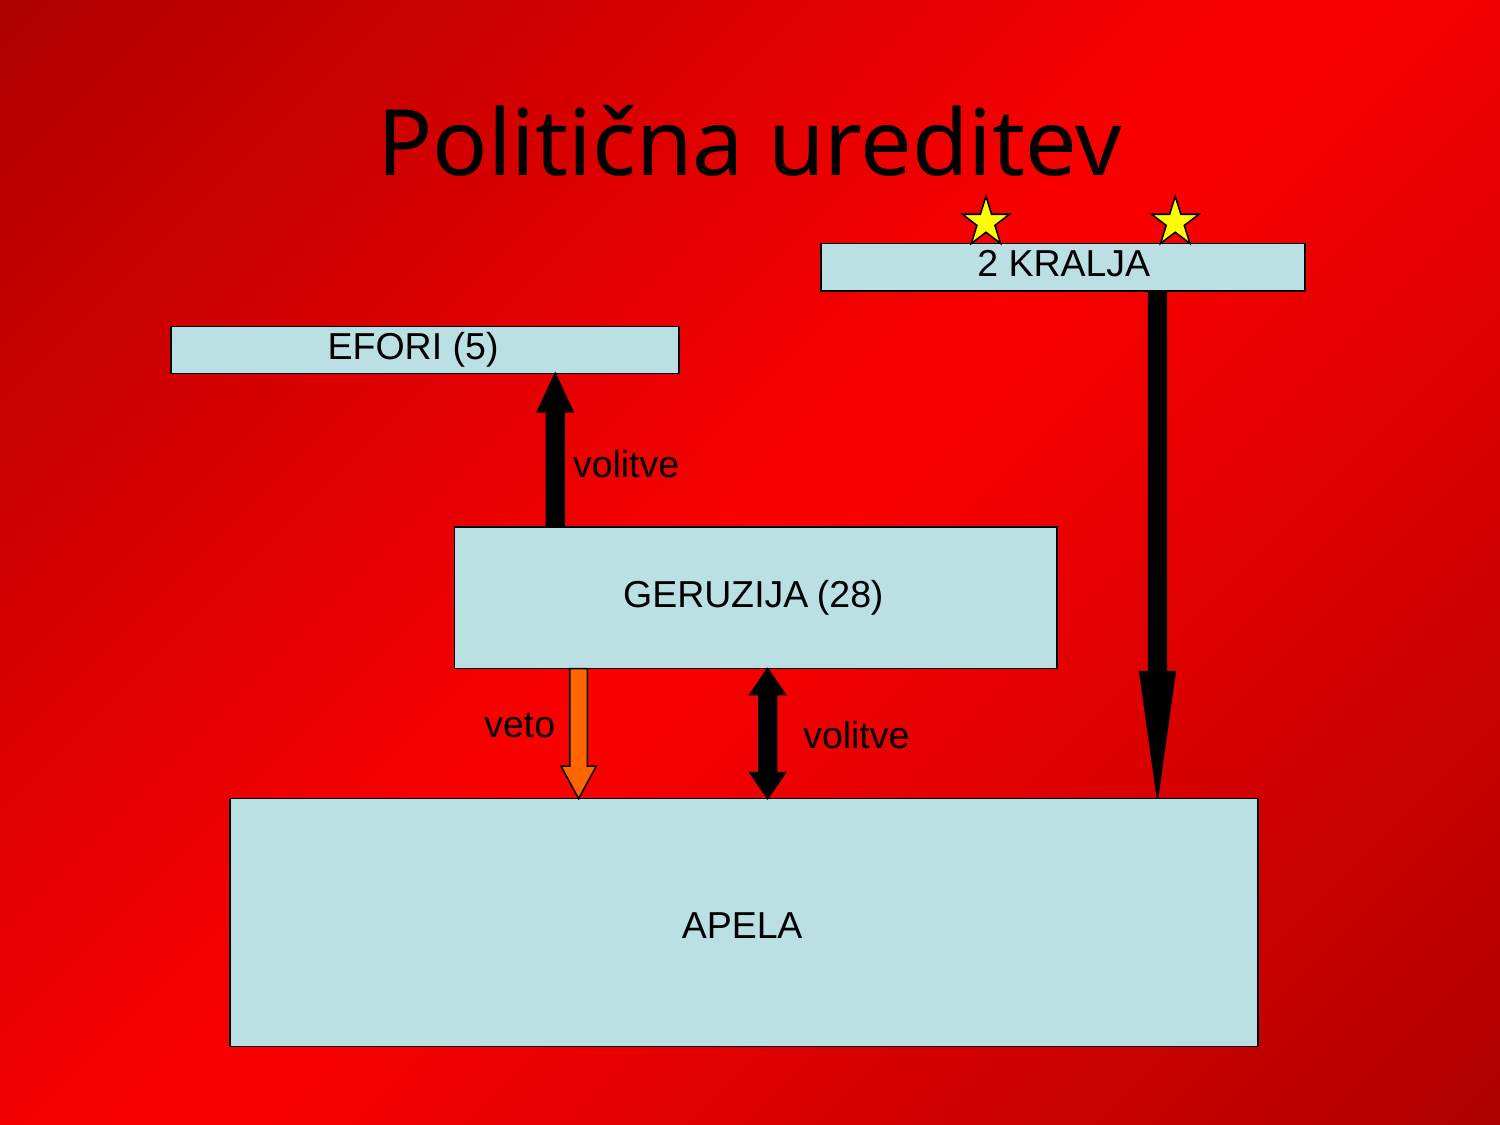

# Politična ureditev
2 KRALJA
EFORI (5)
volitve
GERUZIJA (28)
veto
volitve
APELA